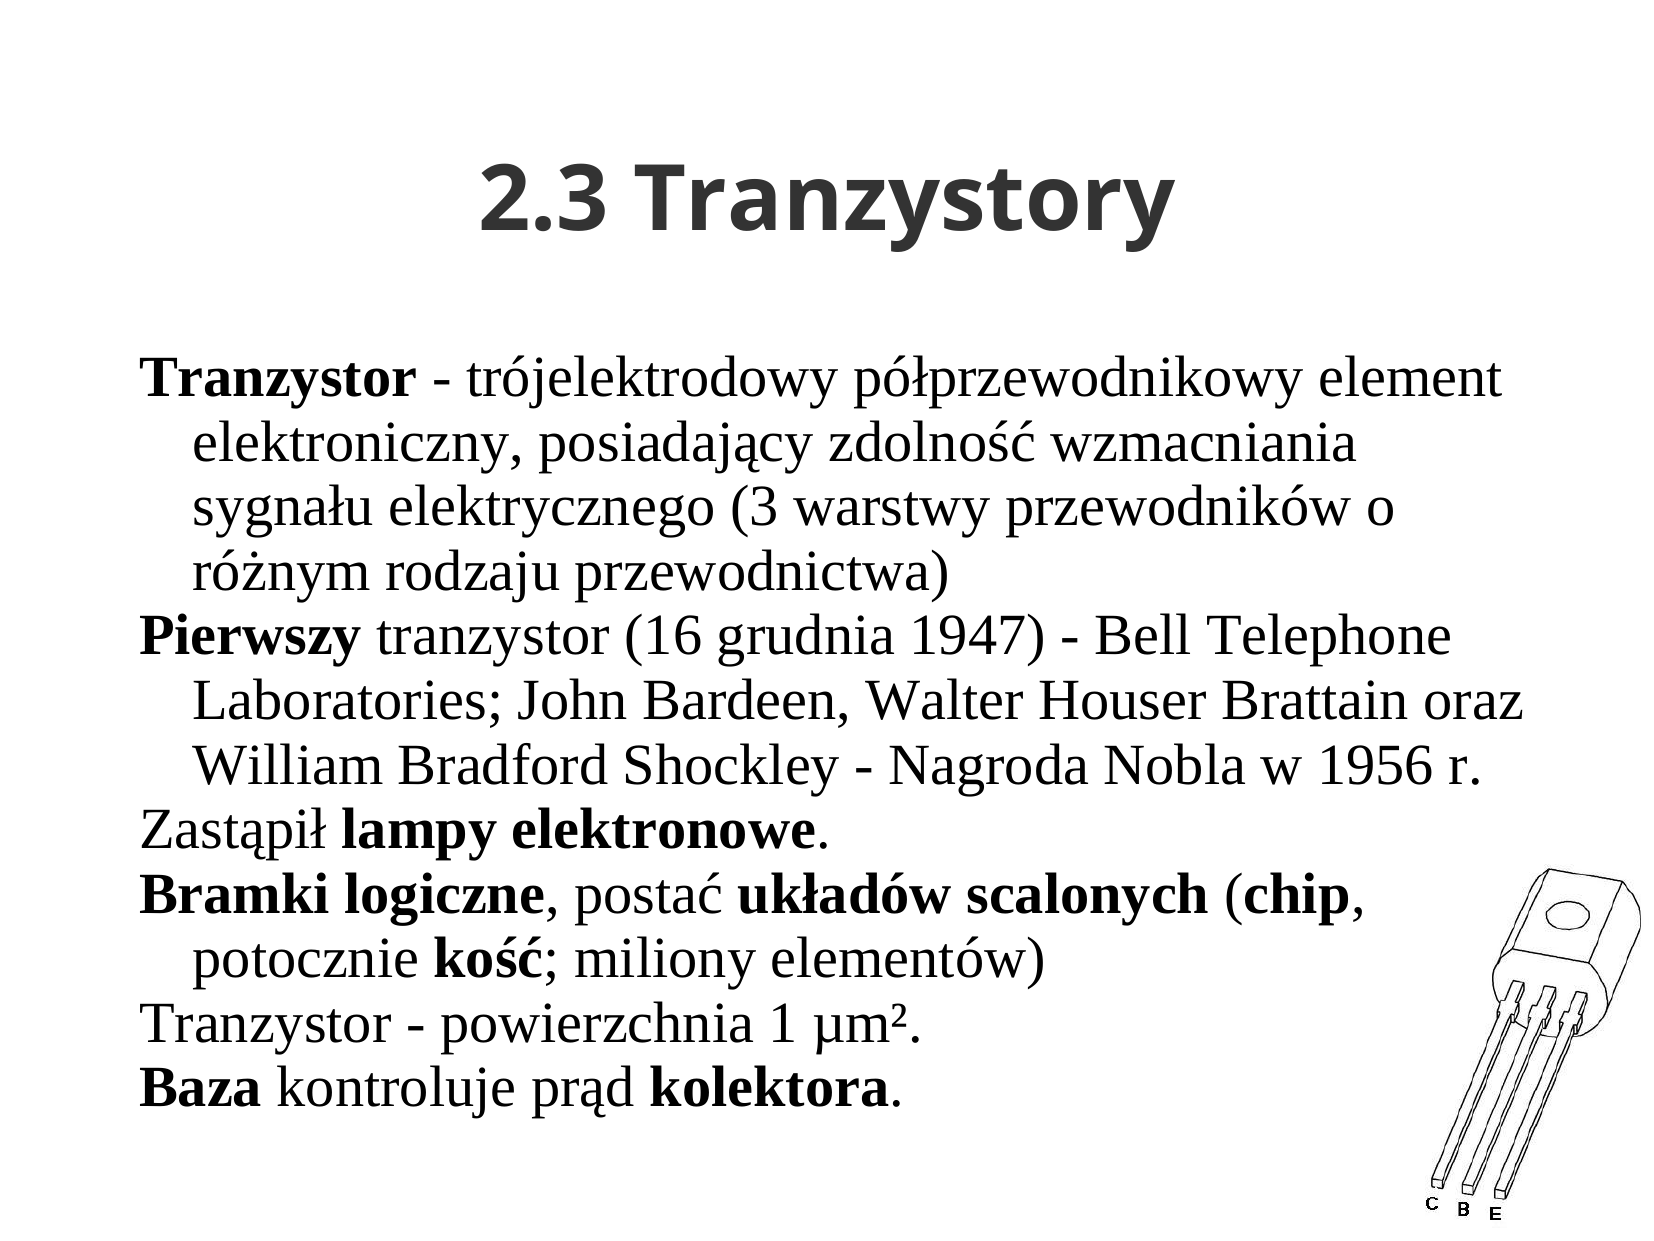

# 2.3 Tranzystory
Tranzystor - trójelektrodowy półprzewodnikowy element elektroniczny, posiadający zdolność wzmacniania sygnału elektrycznego (3 warstwy przewodników o różnym rodzaju przewodnictwa)
Pierwszy tranzystor (16 grudnia 1947) - Bell Telephone Laboratories; John Bardeen, Walter Houser Brattain oraz William Bradford Shockley - Nagroda Nobla w 1956 r.
Zastąpił lampy elektronowe.
Bramki logiczne, postać układów scalonych (chip, potocznie kość; miliony elementów)
Tranzystor - powierzchnia 1 µm².
Baza kontroluje prąd kolektora.